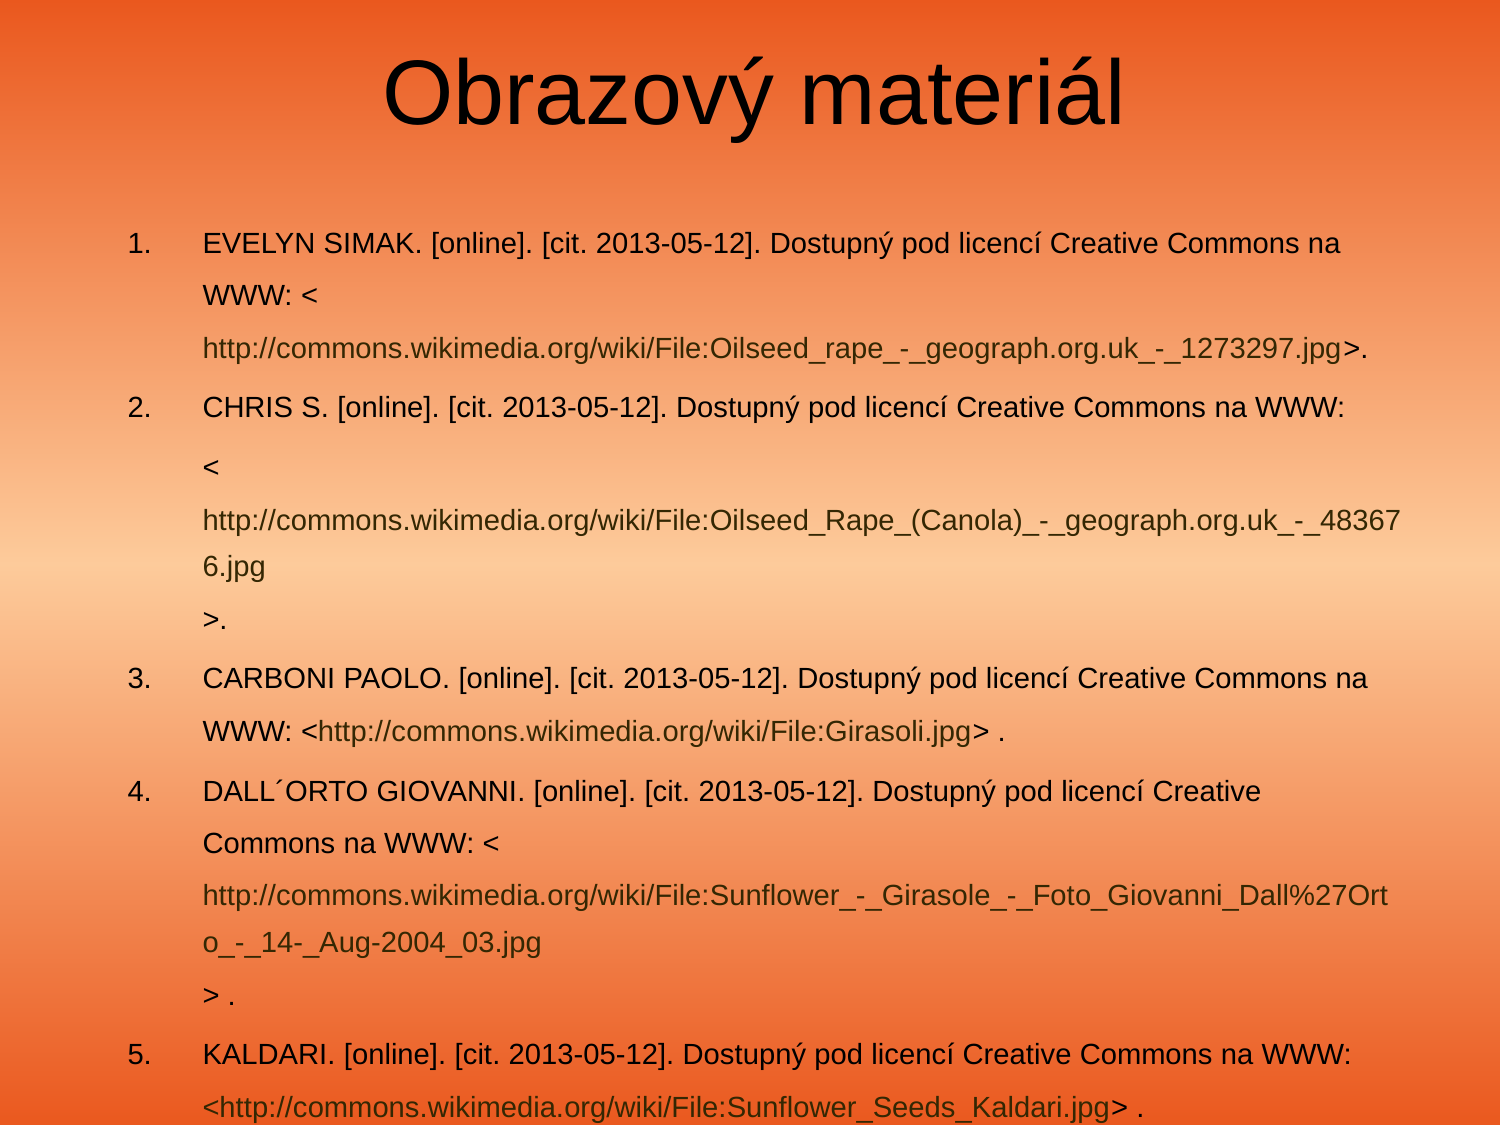

# Obrazový materiál
1.	EVELYN SIMAK. [online]. [cit. 2013-05-12]. Dostupný pod licencí Creative Commons na WWW: <http://commons.wikimedia.org/wiki/File:Oilseed_rape_-_geograph.org.uk_-_1273297.jpg˃.
CHRIS S. [online]. [cit. 2013-05-12]. Dostupný pod licencí Creative Commons na WWW:
	<http://commons.wikimedia.org/wiki/File:Oilseed_Rape_(Canola)_-_geograph.org.uk_-_483676.jpg˃.
3.	CARBONI PAOLO. [online]. [cit. 2013-05-12]. Dostupný pod licencí Creative Commons na WWW: ˂http://commons.wikimedia.org/wiki/File:Girasoli.jpg˃ .
4.	DALL´ORTO GIOVANNI. [online]. [cit. 2013-05-12]. Dostupný pod licencí Creative Commons na WWW: ˂http://commons.wikimedia.org/wiki/File:Sunflower_-_Girasole_-_Foto_Giovanni_Dall%27Orto_-_14-_Aug-2004_03.jpg˃ .
5.	KALDARI. [online]. [cit. 2013-05-12]. Dostupný pod licencí Creative Commons na WWW:
˂http://commons.wikimedia.org/wiki/File:Sunflower_Seeds_Kaldari.jpg˃ .